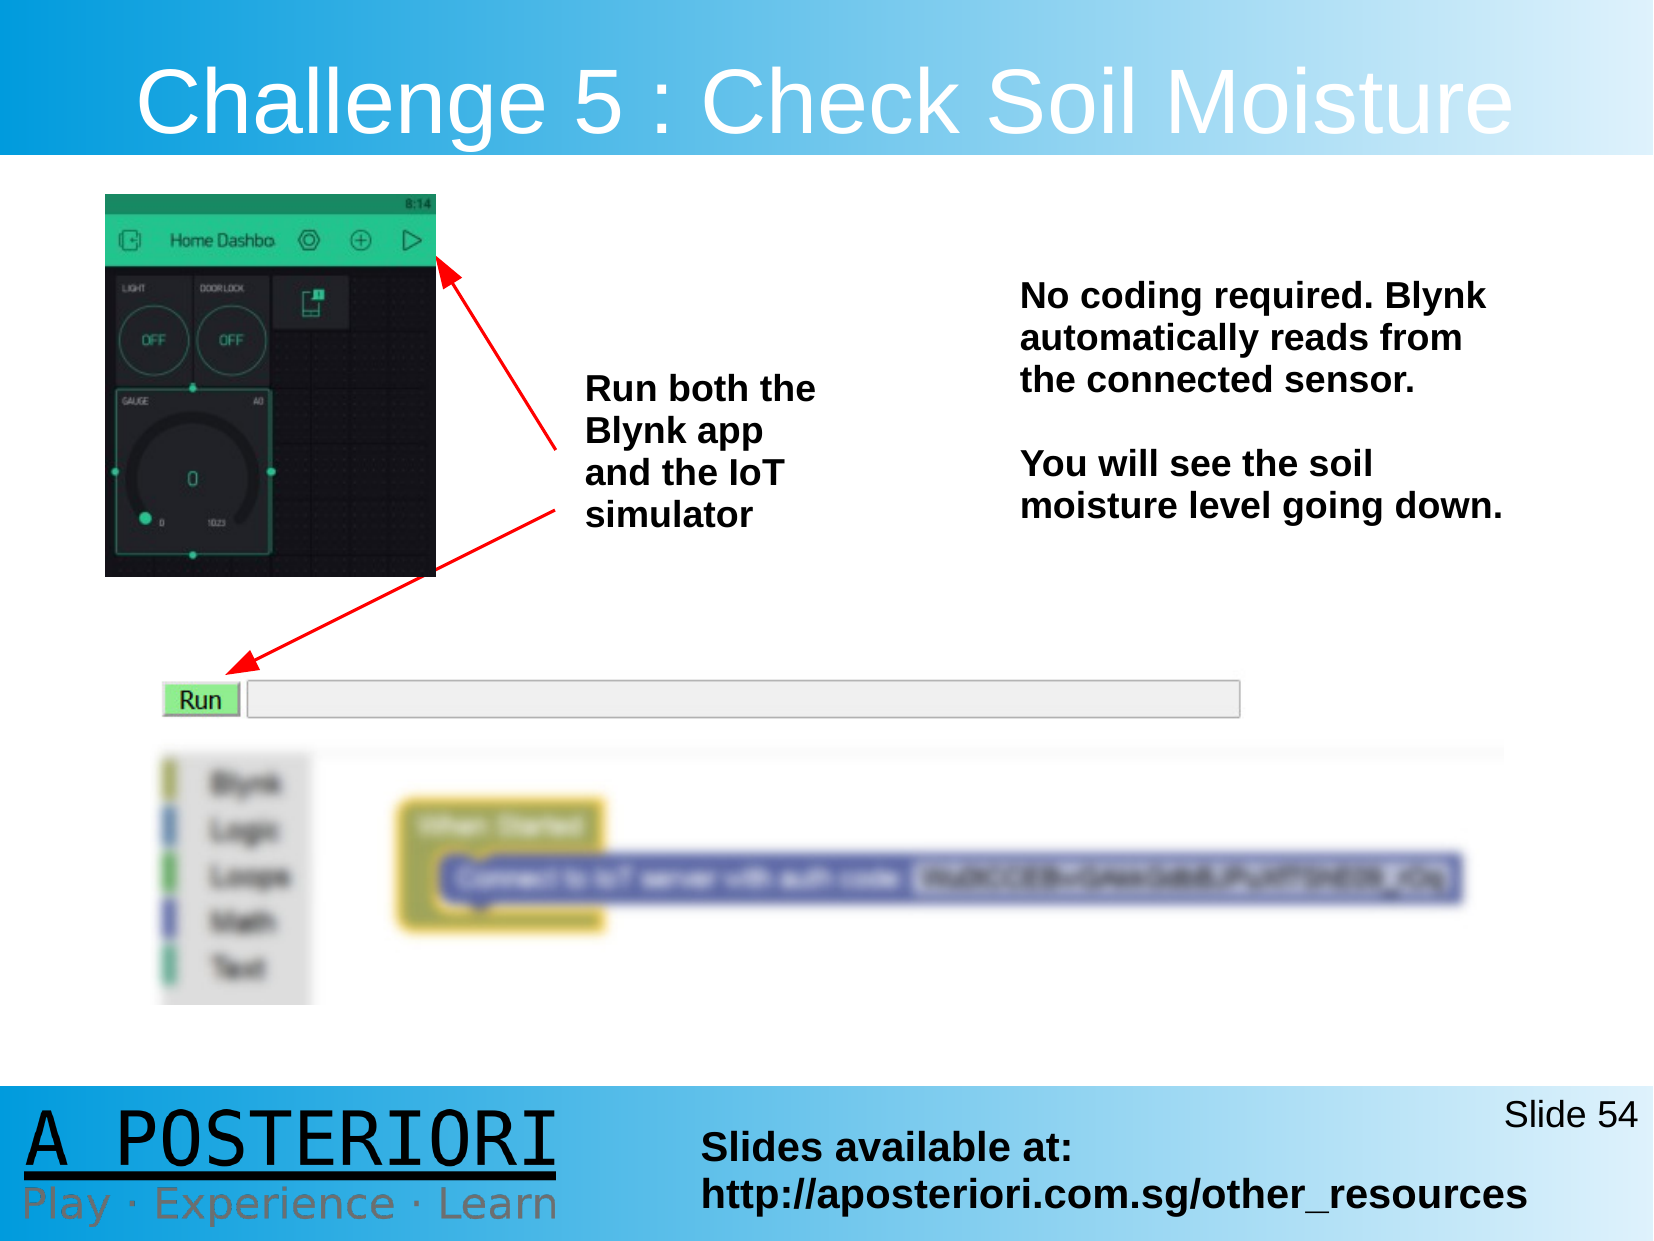

# Challenge 5 : Check Soil Moisture
No coding required. Blynk automatically reads from the connected sensor.
You will see the soil moisture level going down.
Run both the Blynk app and the IoT simulator